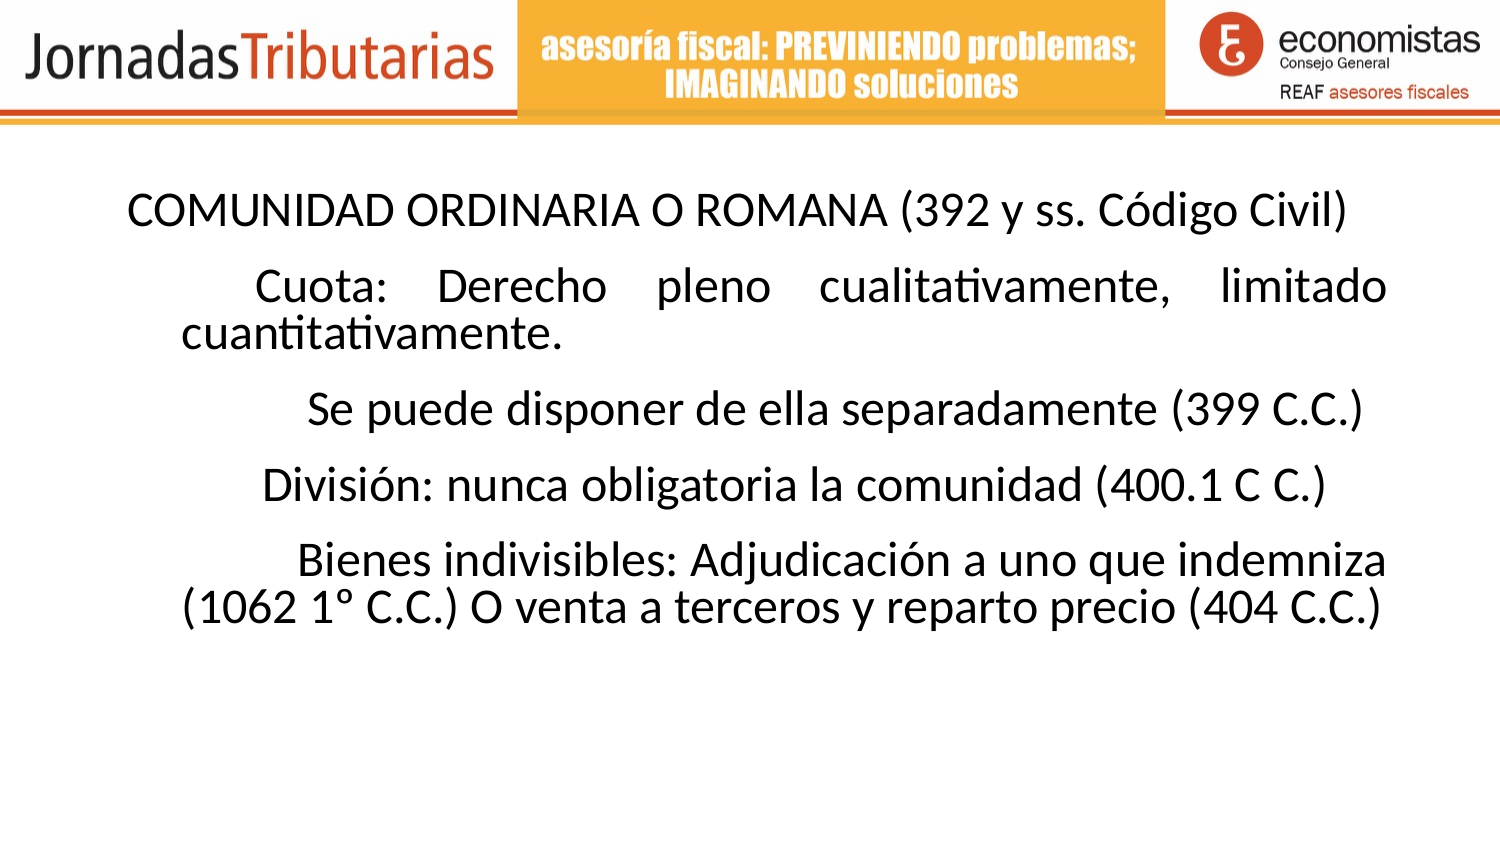

COMUNIDAD ORDINARIA O ROMANA (392 y ss. Código Civil)
	Cuota: Derecho pleno cualitativamente, limitado cuantitativamente.
 Se puede disponer de ella separadamente (399 C.C.)
 División: nunca obligatoria la comunidad (400.1 C C.)
 Bienes indivisibles: Adjudicación a uno que indemniza (1062 1º C.C.) O venta a terceros y reparto precio (404 C.C.)